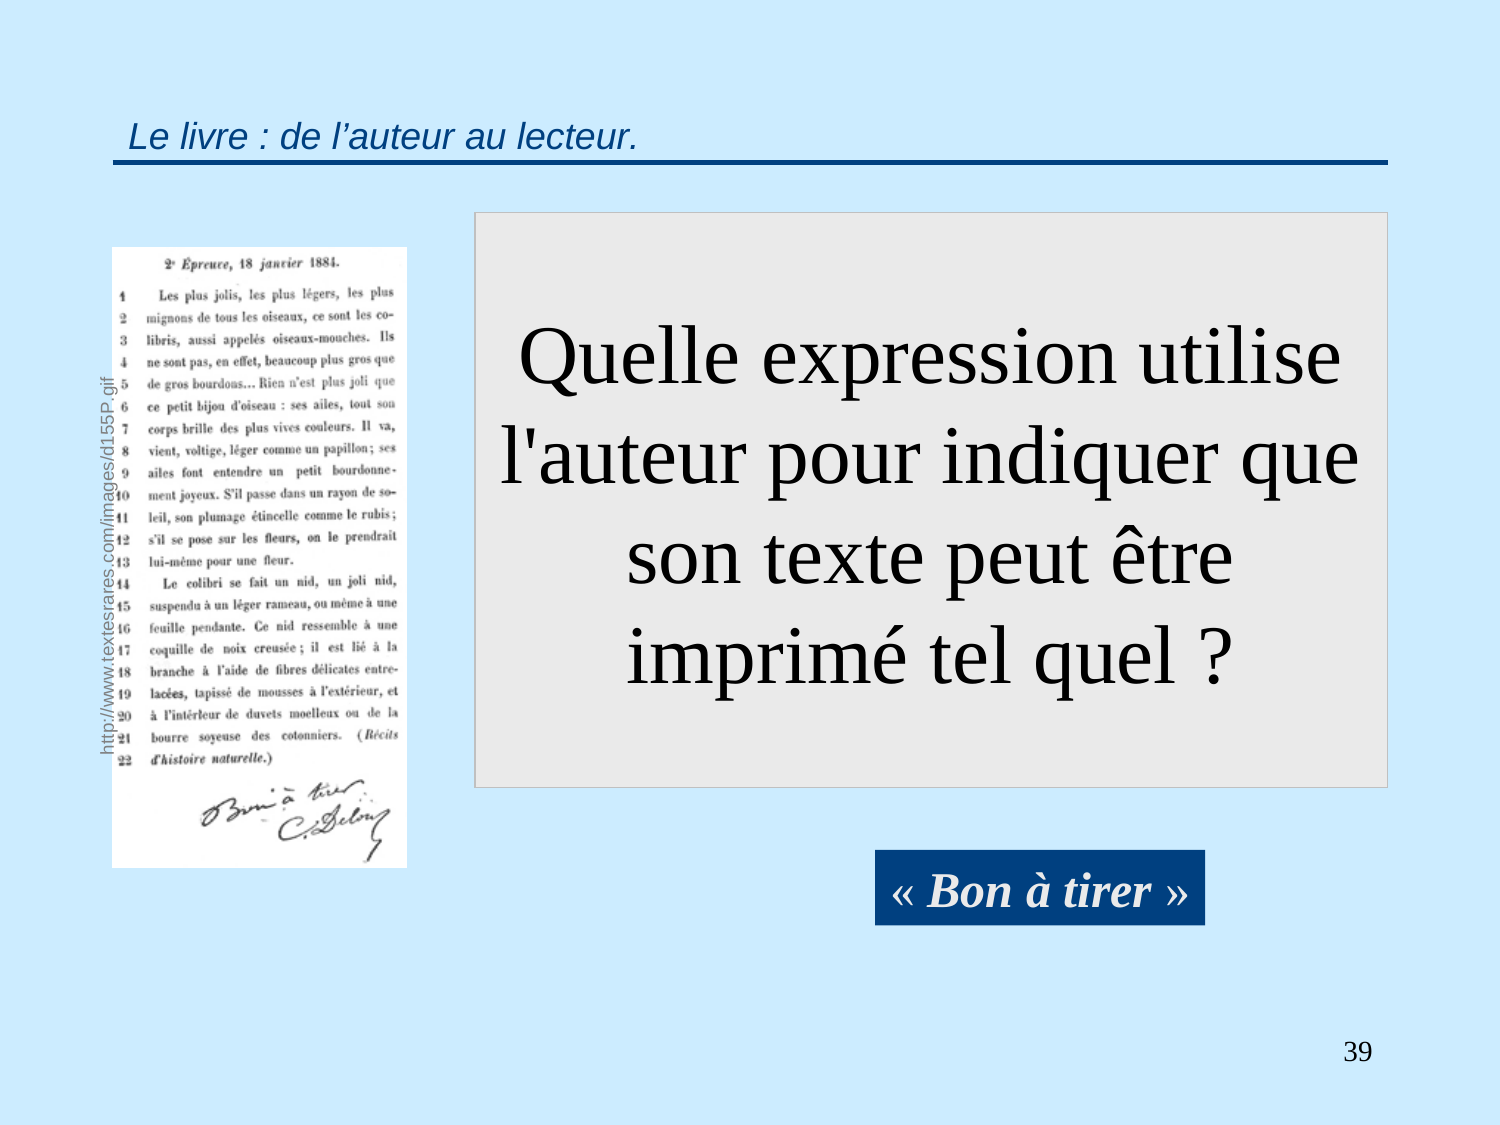

Le livre : de l’auteur au lecteur.
# Quelle expression utilise l'auteur pour indiquer que son texte peut être imprimé tel quel ?
http://www.textesrares.com/images/d155P.gif
« Bon à tirer »
39